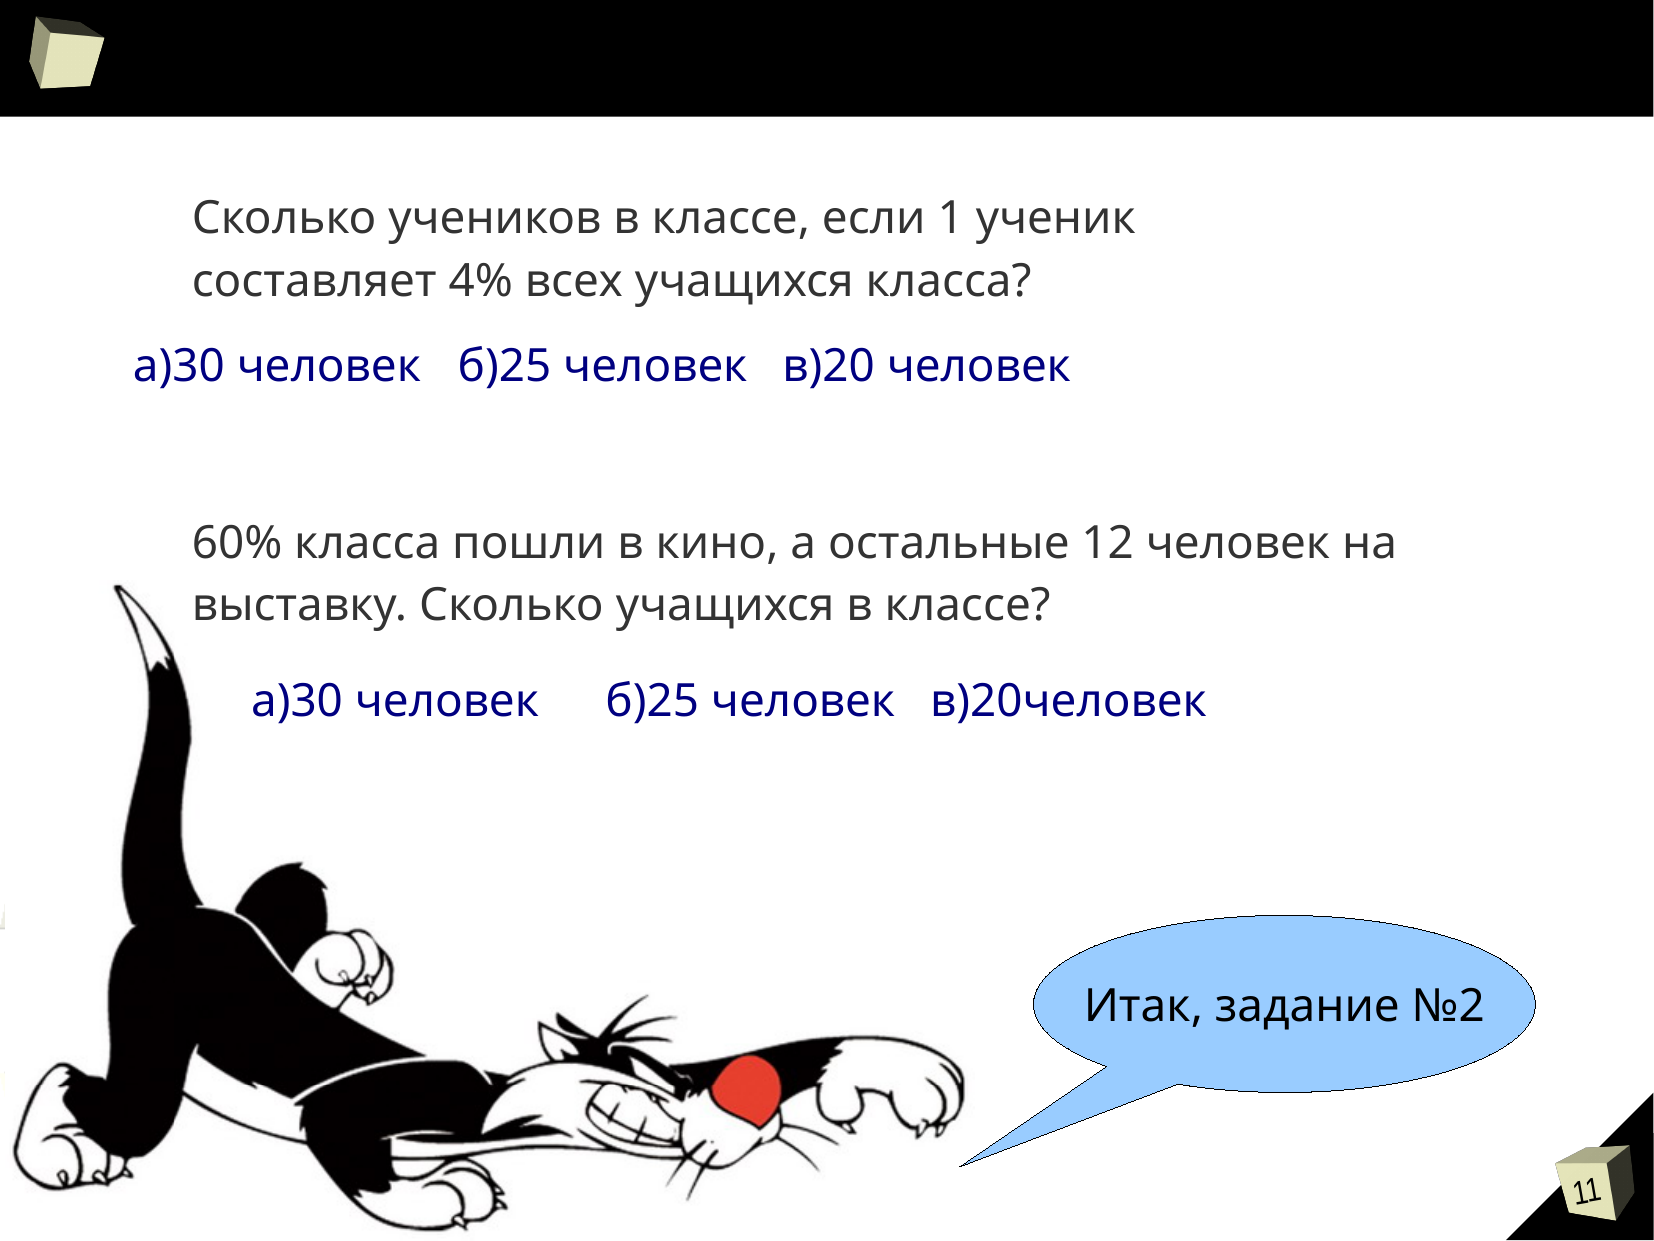

Сколько учеников в классе, если 1 ученик составляет 4% всех учащихся класса?
б)25 человек
в)20 человек
а)30 человек
60% класса пошли в кино, а остальные 12 человек на выставку. Сколько учащихся в классе?
а)30 человек
б)25 человек
в)20человек
Итак, задание №2